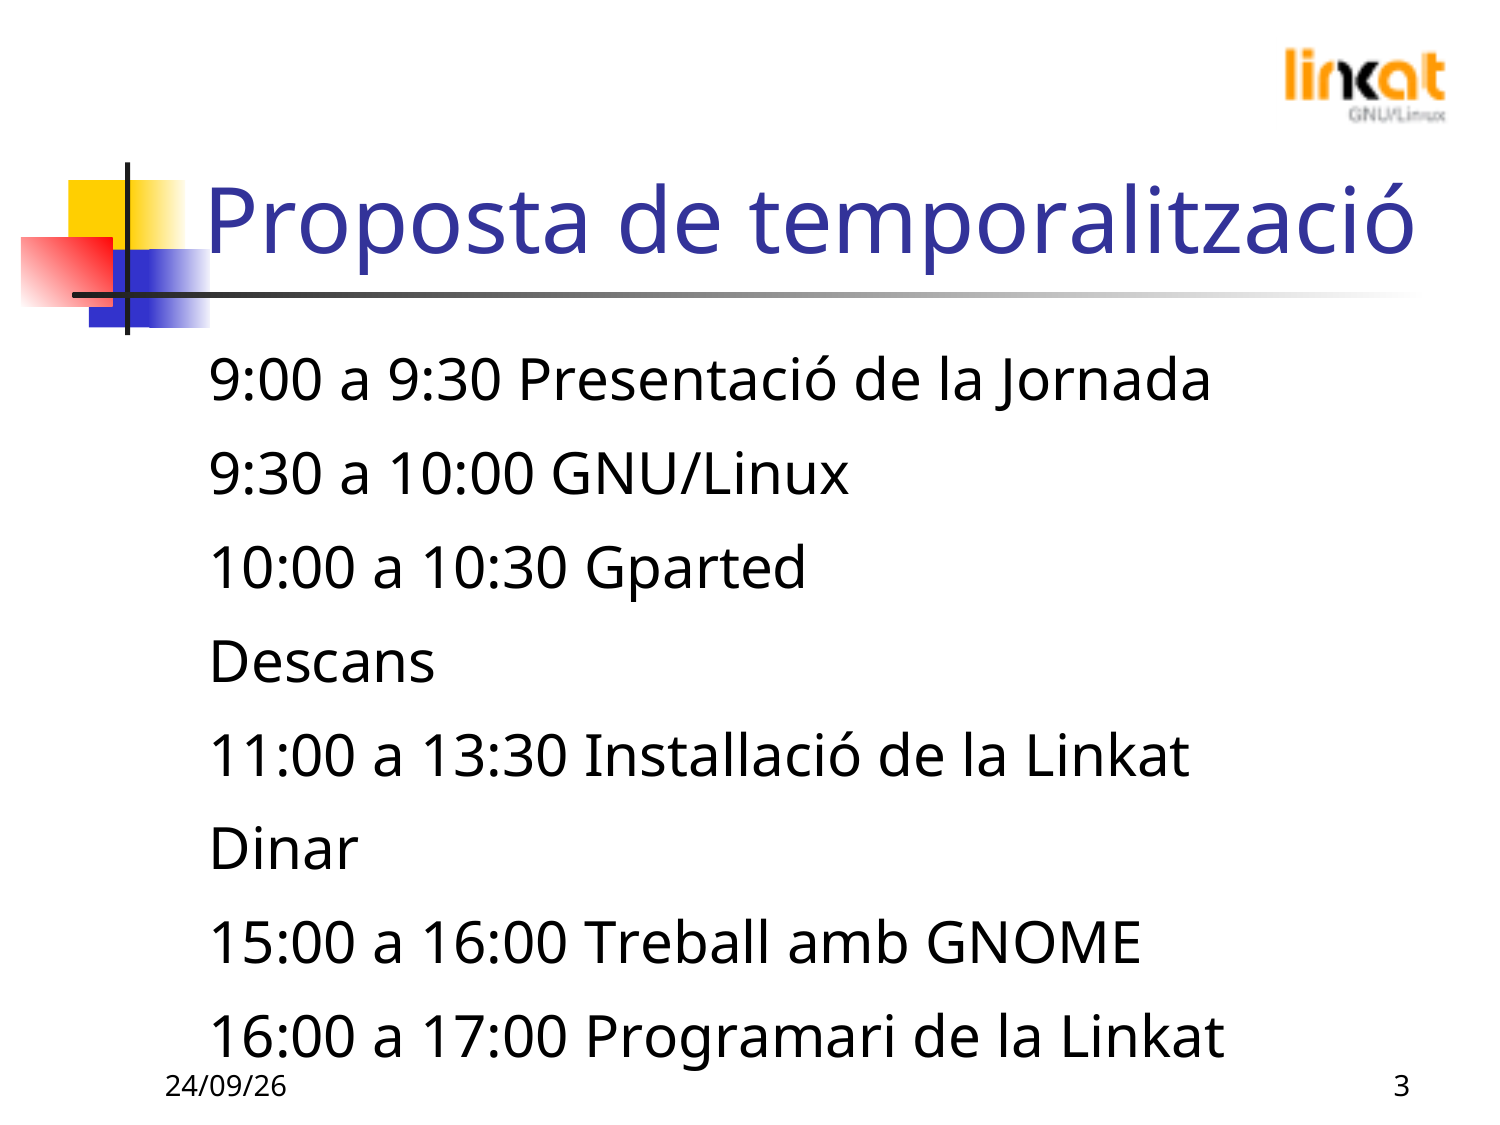

# Proposta de temporalització
9:00 a 9:30 Presentació de la Jornada
9:30 a 10:00 GNU/Linux
10:00 a 10:30 Gparted
Descans
11:00 a 13:30 Installació de la Linkat
Dinar
15:00 a 16:00 Treball amb GNOME
16:00 a 17:00 Programari de la Linkat
3